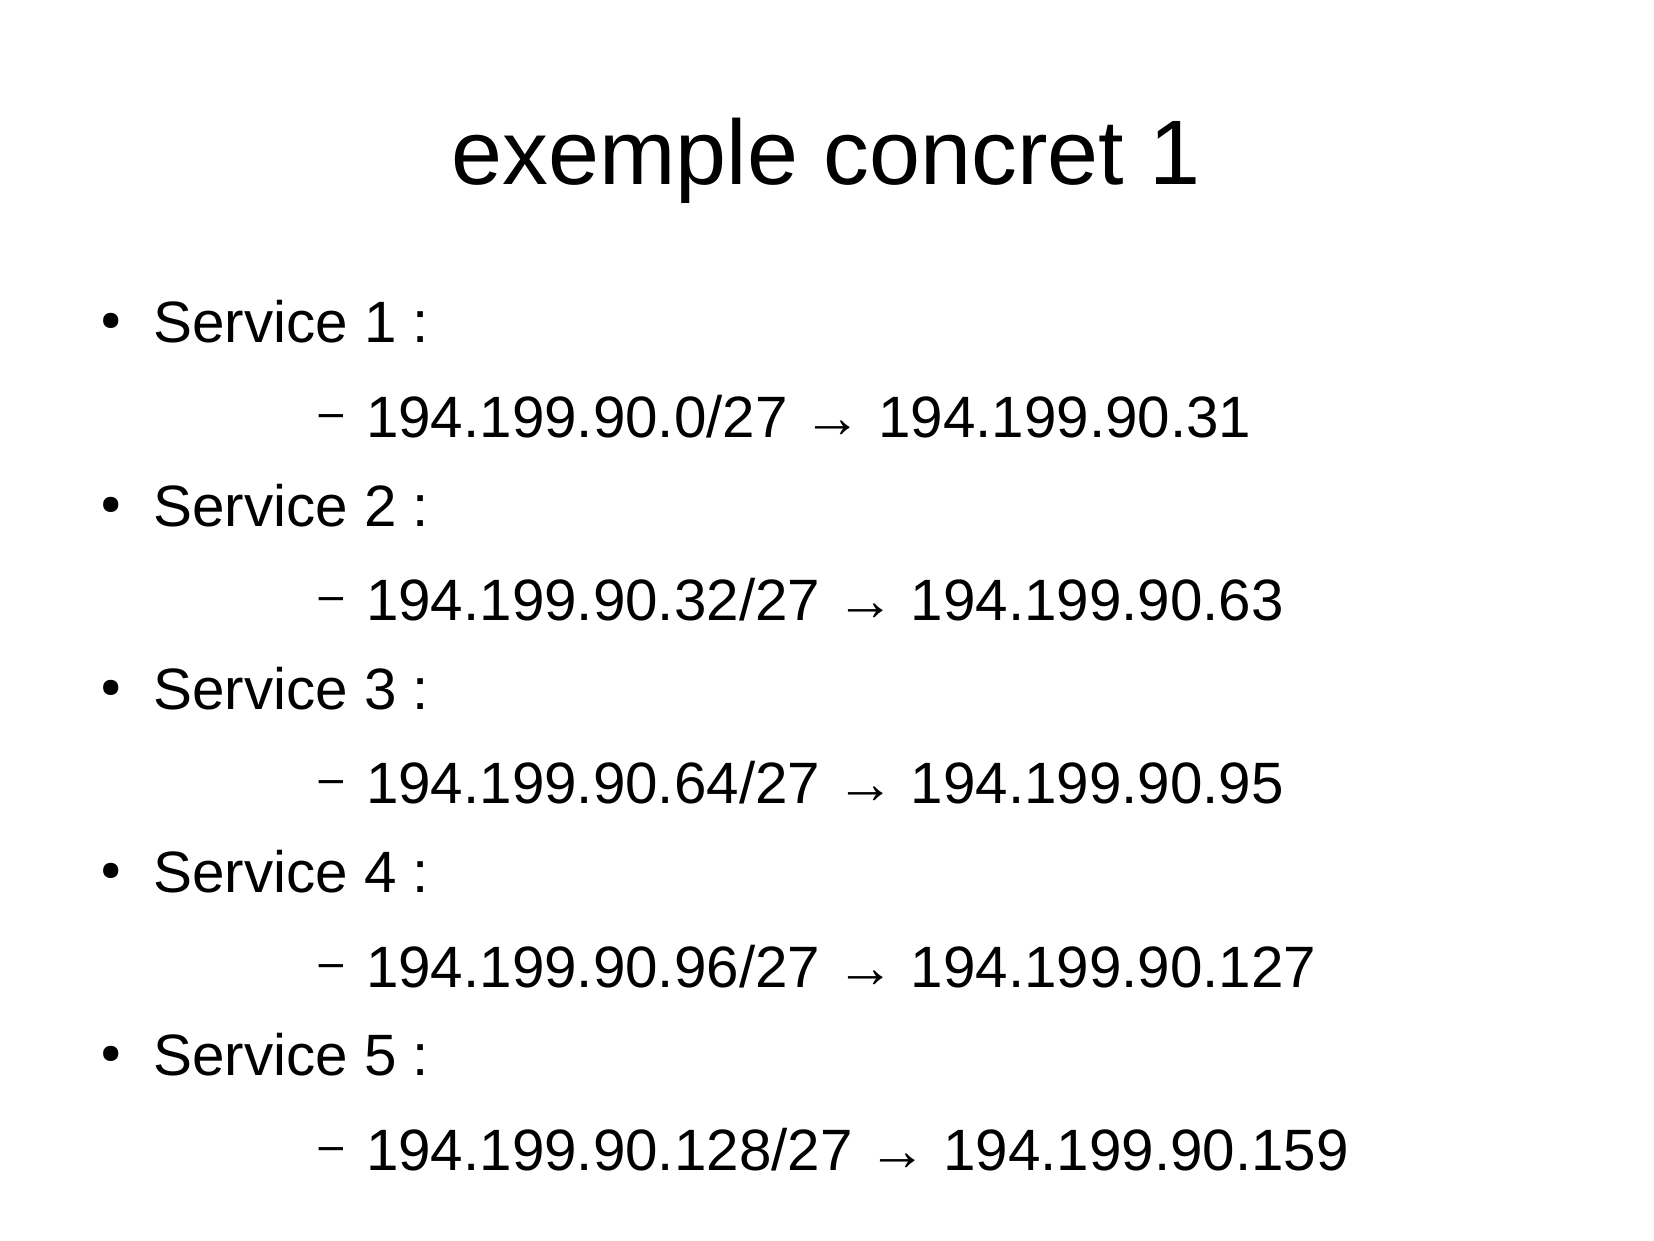

# exemple concret 1
Service 1 :
194.199.90.0/27 → 194.199.90.31
Service 2 :
194.199.90.32/27 → 194.199.90.63
Service 3 :
194.199.90.64/27 → 194.199.90.95
Service 4 :
194.199.90.96/27 → 194.199.90.127
Service 5 :
194.199.90.128/27 → 194.199.90.159